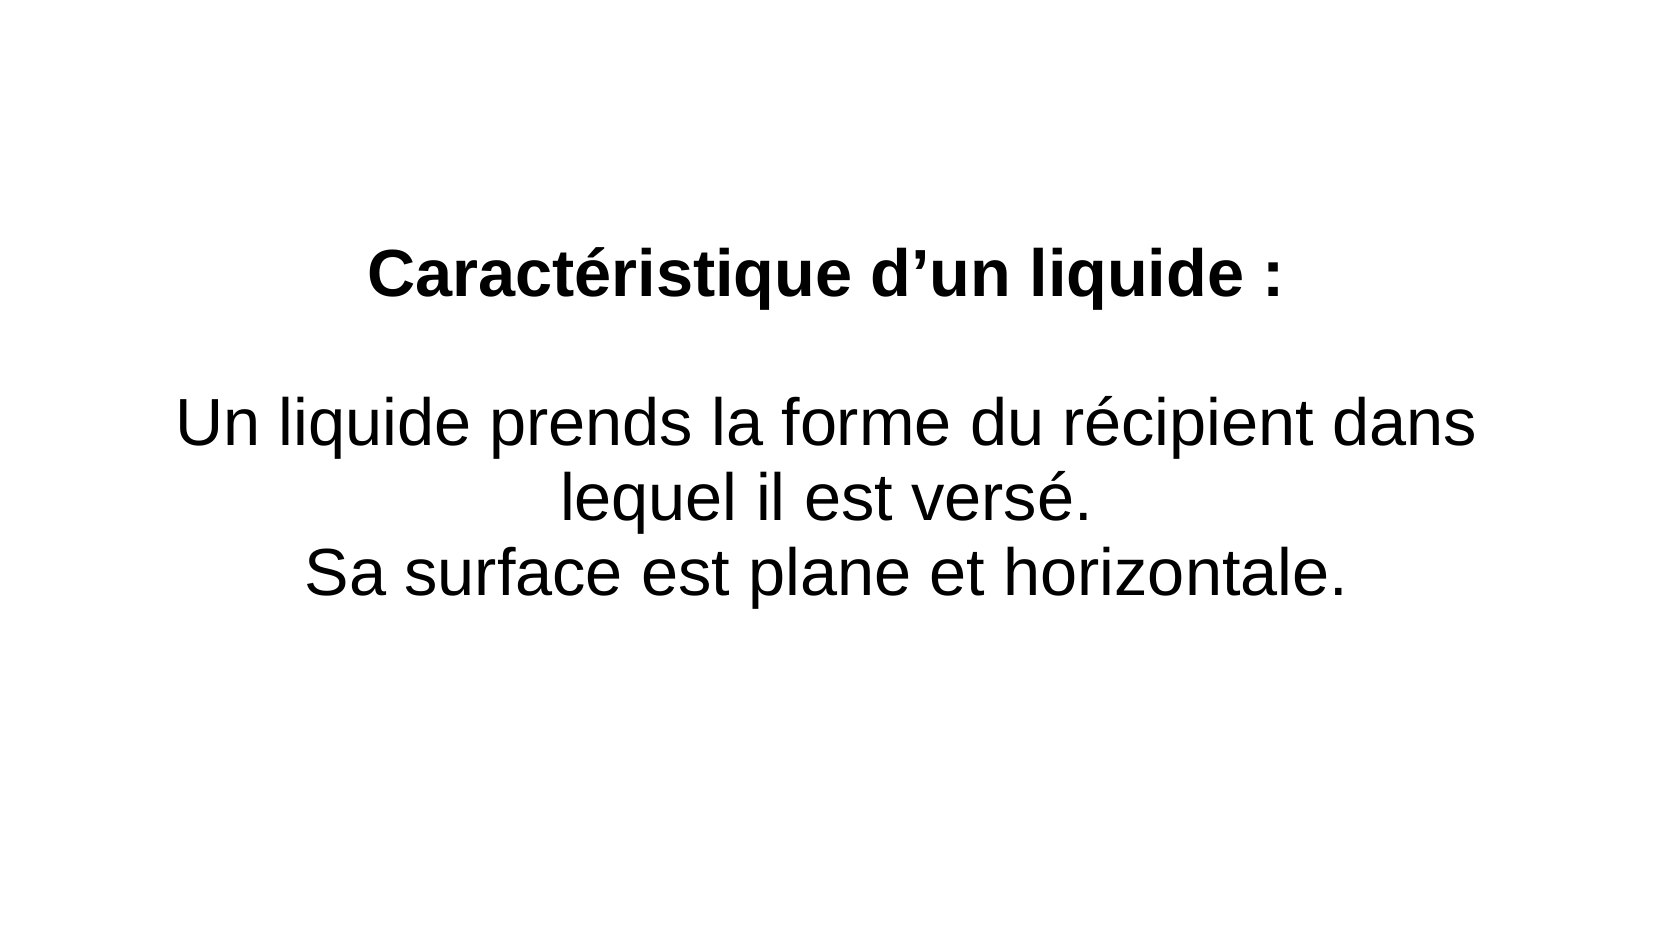

# Caractéristique d’un liquide :
Un liquide prends la forme du récipient dans lequel il est versé.
Sa surface est plane et horizontale.